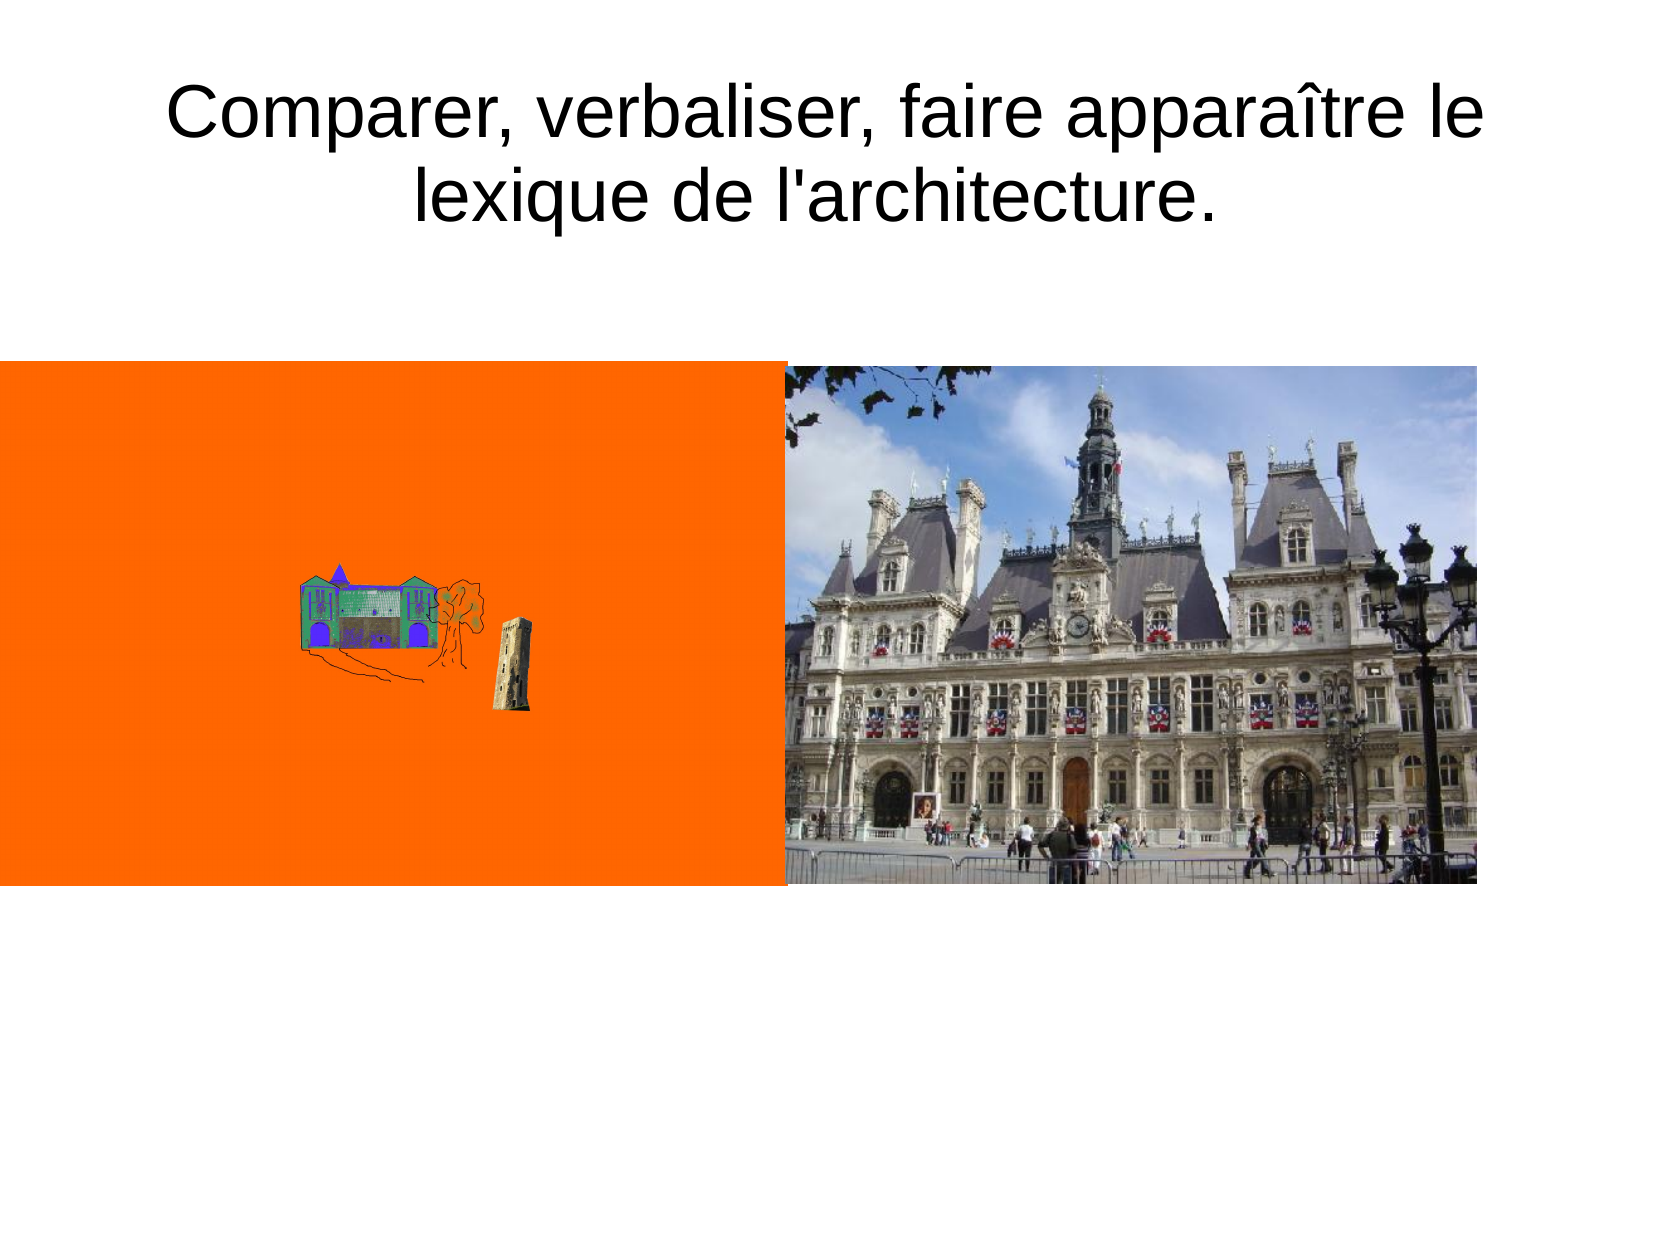

# Comparer, verbaliser, faire apparaître le lexique de l'architecture.